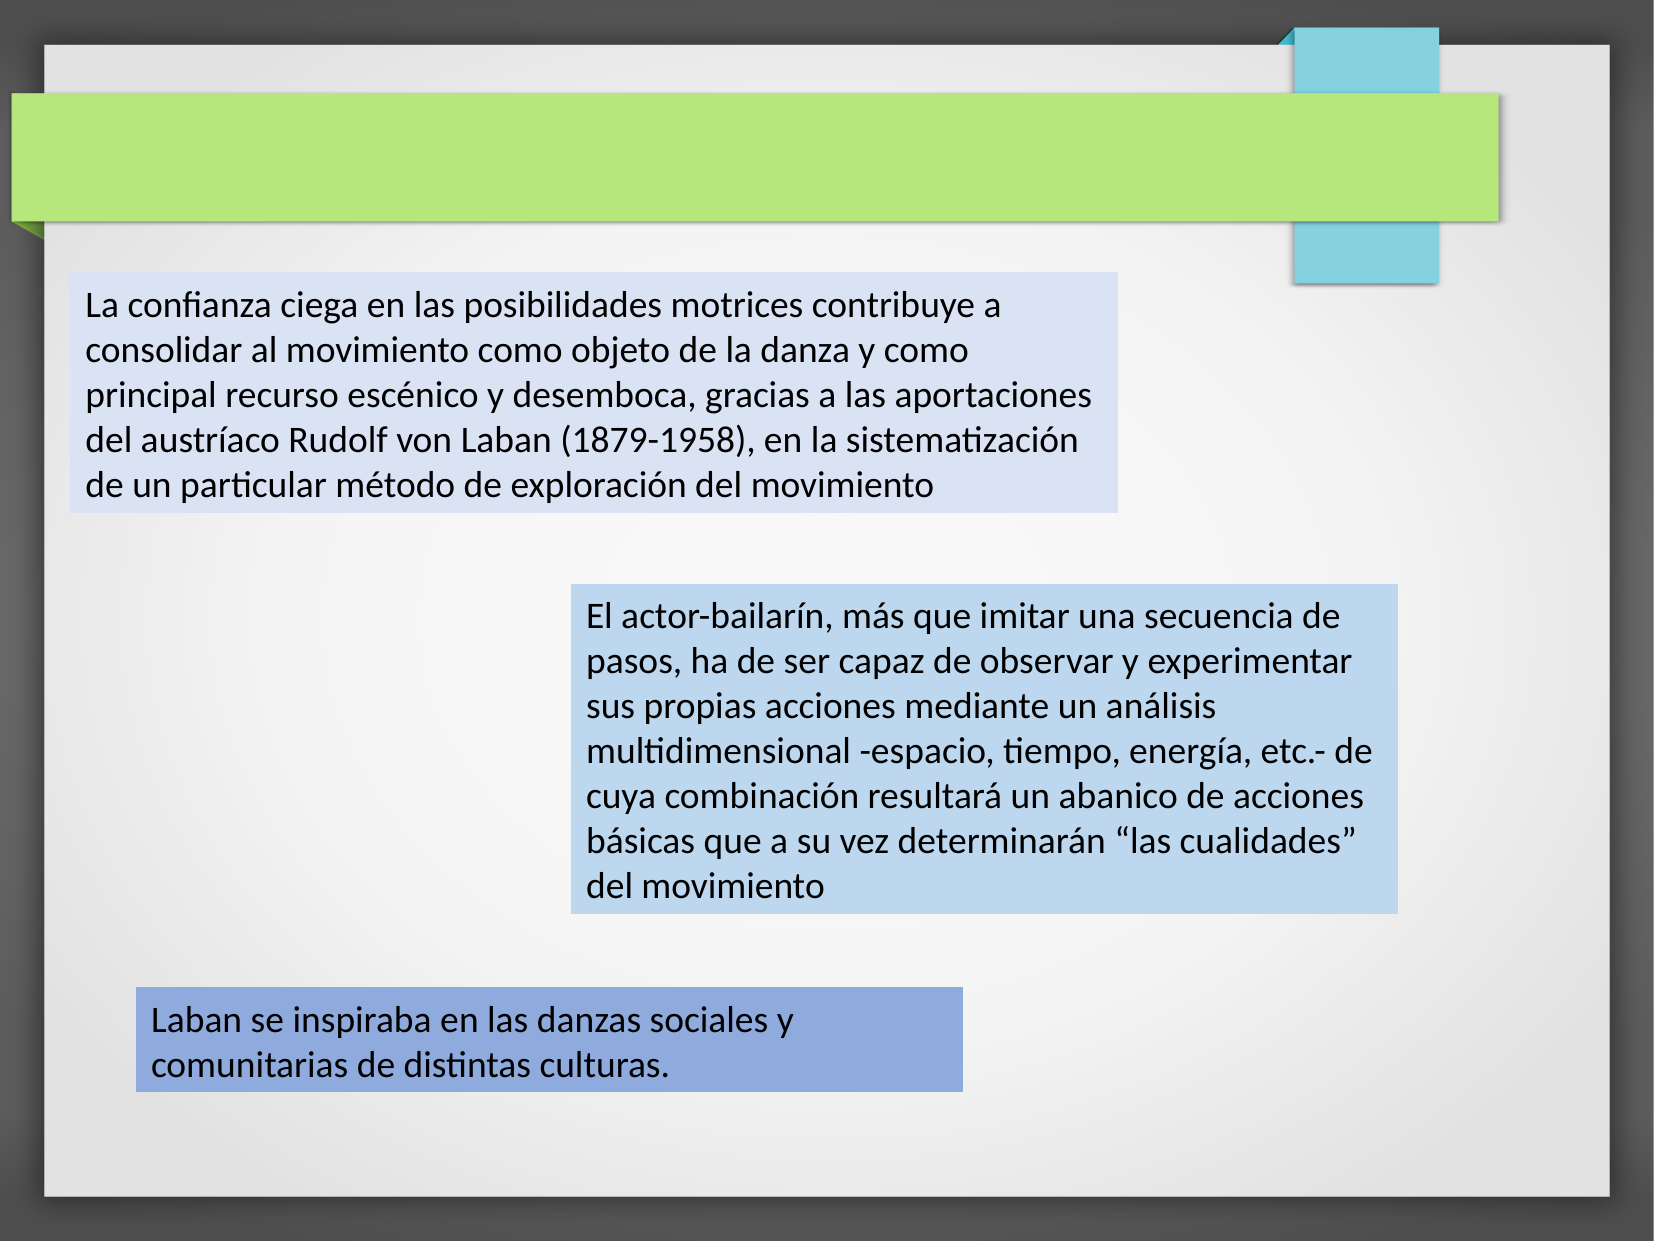

La confianza ciega en las posibilidades motrices contribuye a consolidar al movimiento como objeto de la danza y como principal recurso escénico y desemboca, gracias a las aportaciones del austríaco Rudolf von Laban (1879-1958), en la sistematización de un particular método de exploración del movimiento
El actor-bailarín, más que imitar una secuencia de pasos, ha de ser capaz de observar y experimentar sus propias acciones mediante un análisis multidimensional -espacio, tiempo, energía, etc.- de cuya combinación resultará un abanico de acciones básicas que a su vez determinarán “las cualidades” del movimiento
Laban se inspiraba en las danzas sociales y comunitarias de distintas culturas.